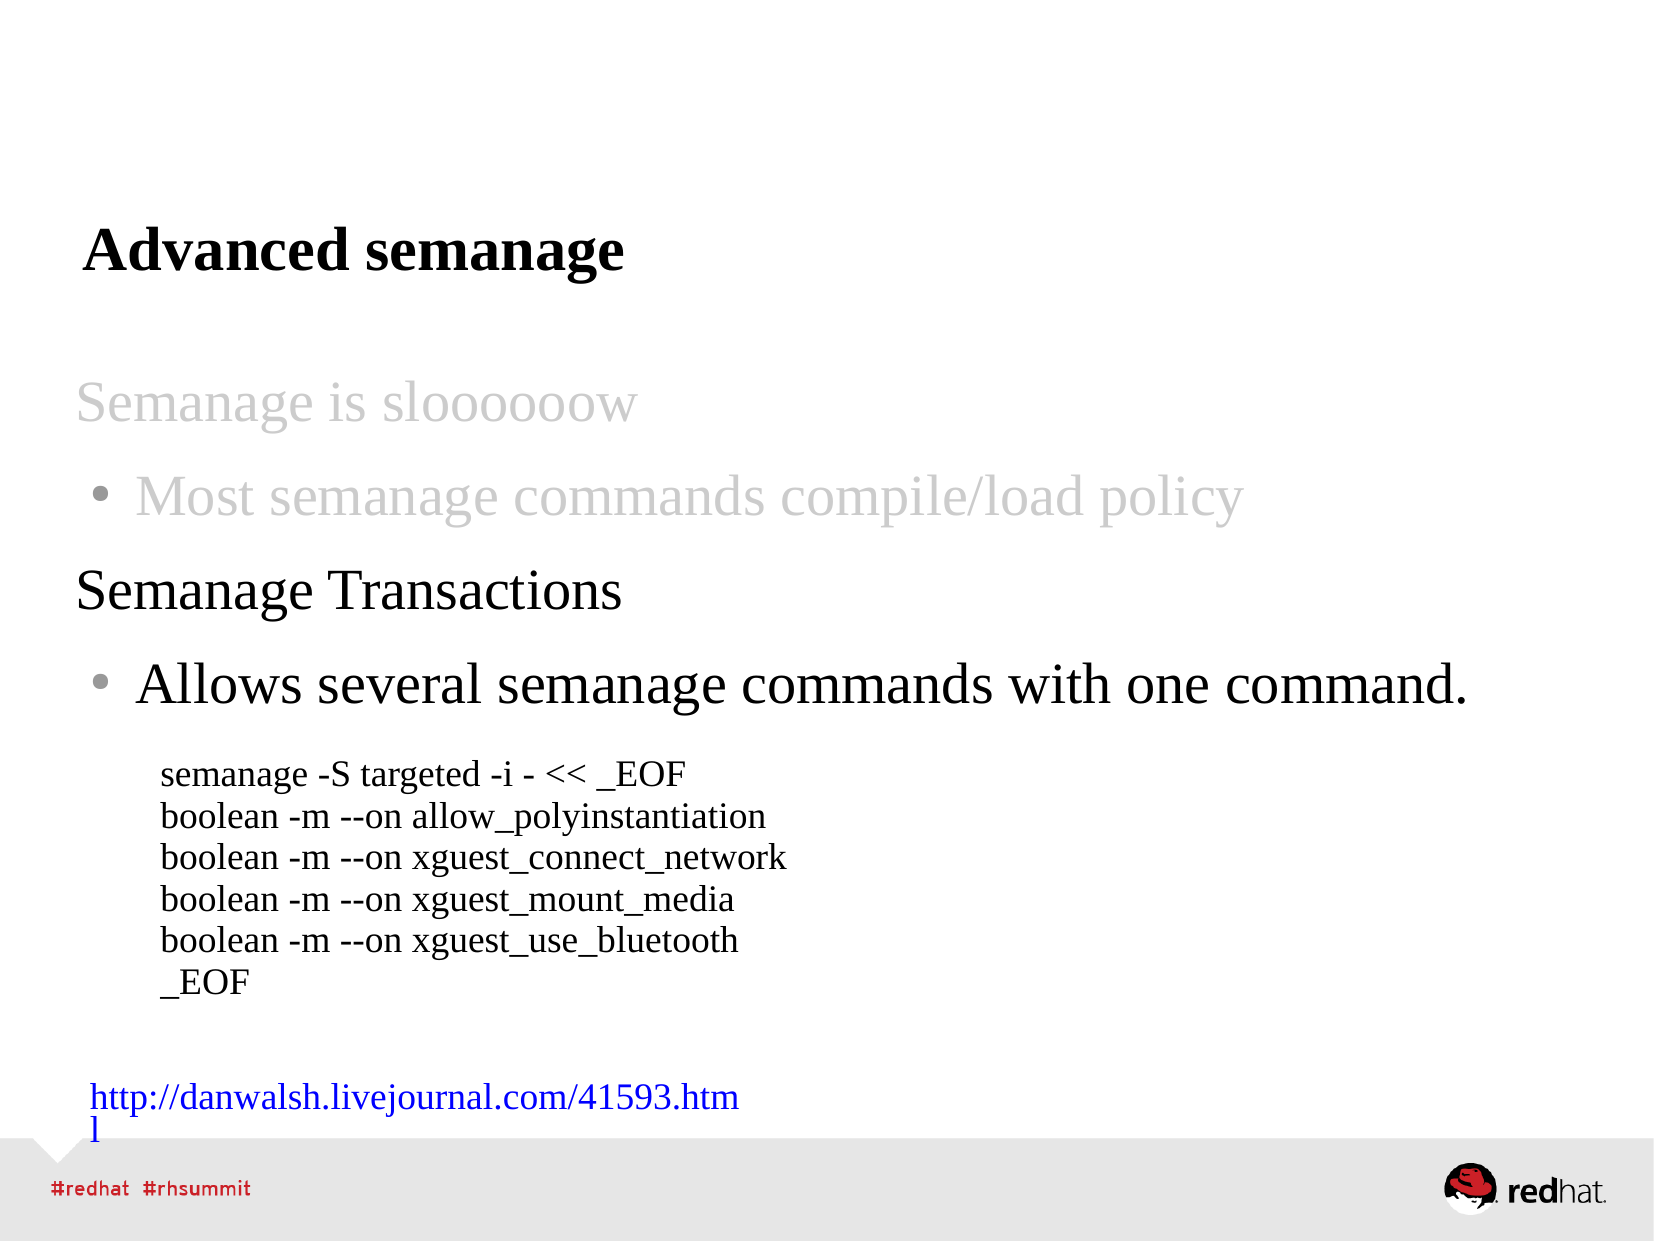

# Advanced semanage
Semanage is sloooooow
Most semanage commands compile/load policy
Semanage Transactions
Allows several semanage commands with one command.
semanage -S targeted -i - << _EOF
boolean -m --on allow_polyinstantiation
boolean -m --on xguest_connect_network
boolean -m --on xguest_mount_media
boolean -m --on xguest_use_bluetooth
_EOF
http://danwalsh.livejournal.com/41593.html